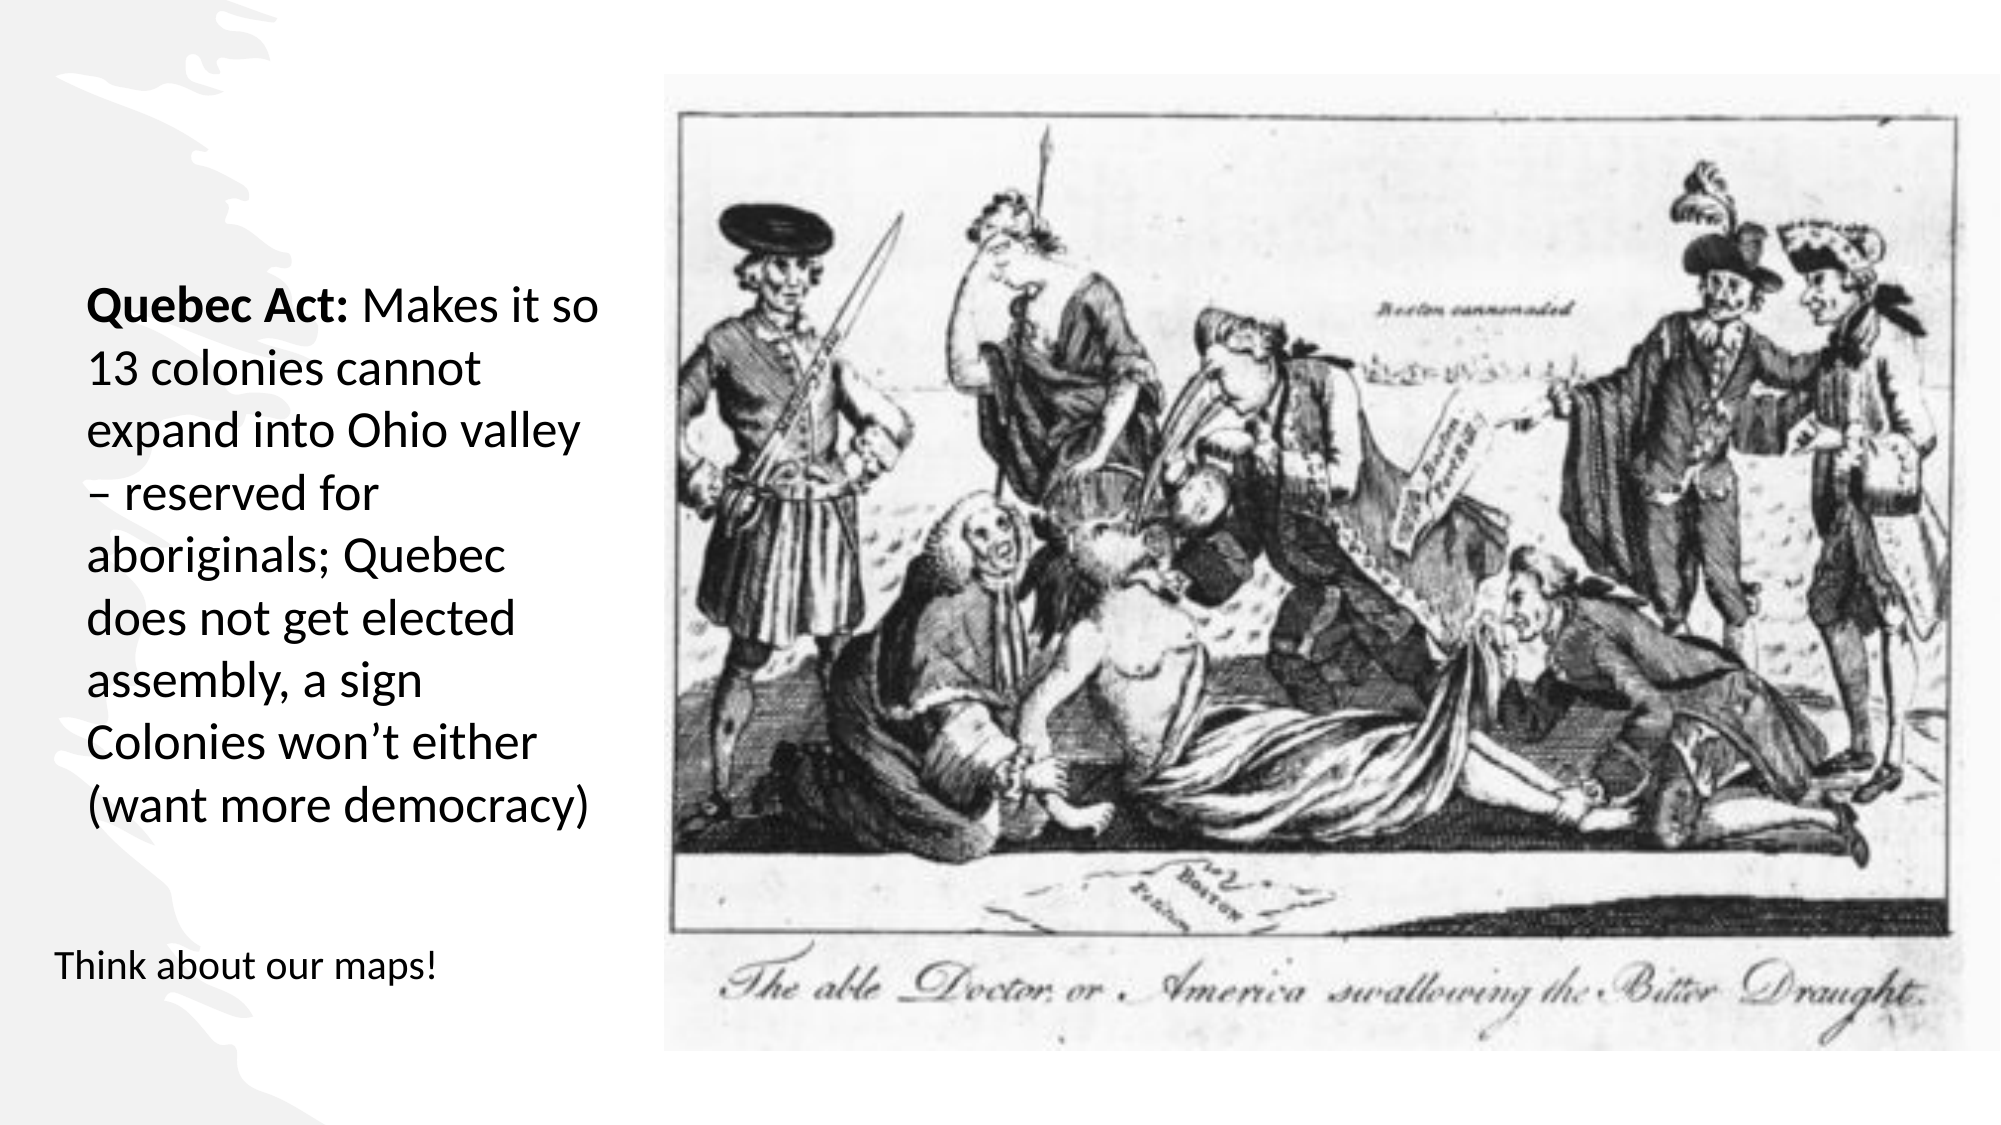

Quebec Act: Makes it so 13 colonies cannot expand into Ohio valley – reserved for aboriginals; Quebec does not get elected assembly, a sign Colonies won’t either (want more democracy)
Think about our maps!